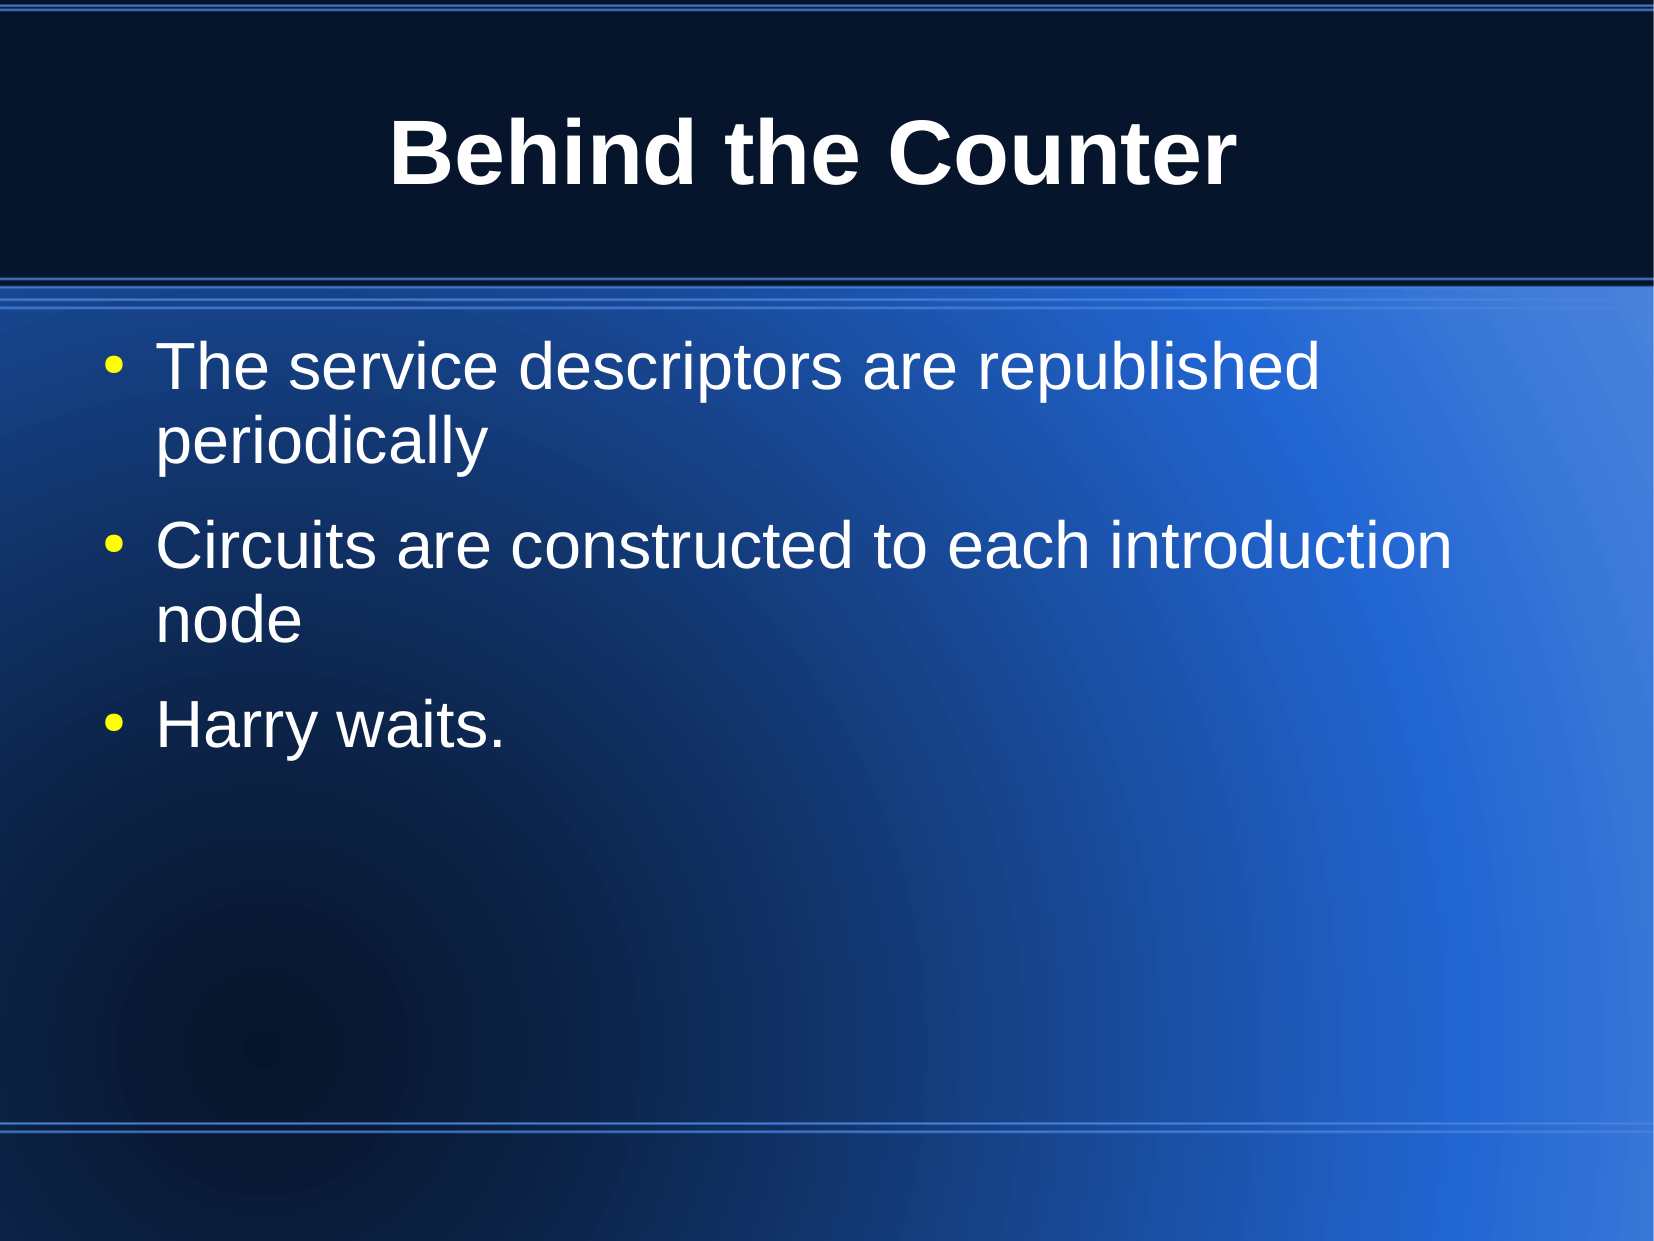

# Behind the Counter
The service descriptors are republished periodically
Circuits are constructed to each introduction node
Harry waits.